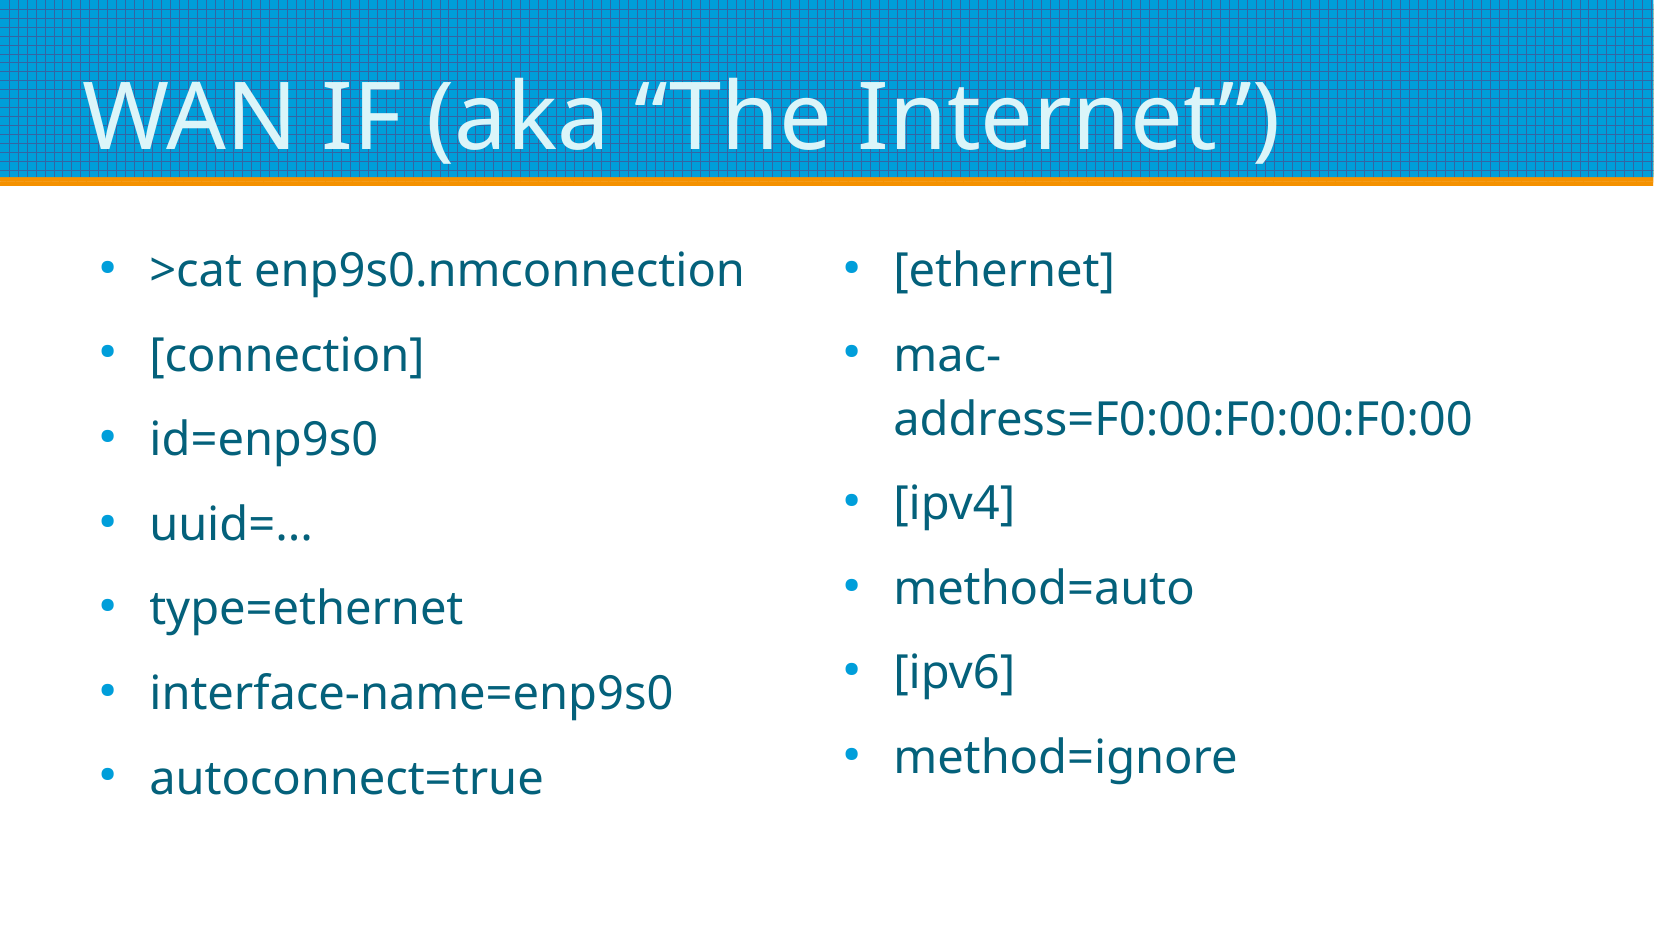

# WAN IF (aka “The Internet”)
>cat enp9s0.nmconnection
[connection]
id=enp9s0
uuid=...
type=ethernet
interface-name=enp9s0
autoconnect=true
[ethernet]
mac-address=F0:00:F0:00:F0:00
[ipv4]
method=auto
[ipv6]
method=ignore